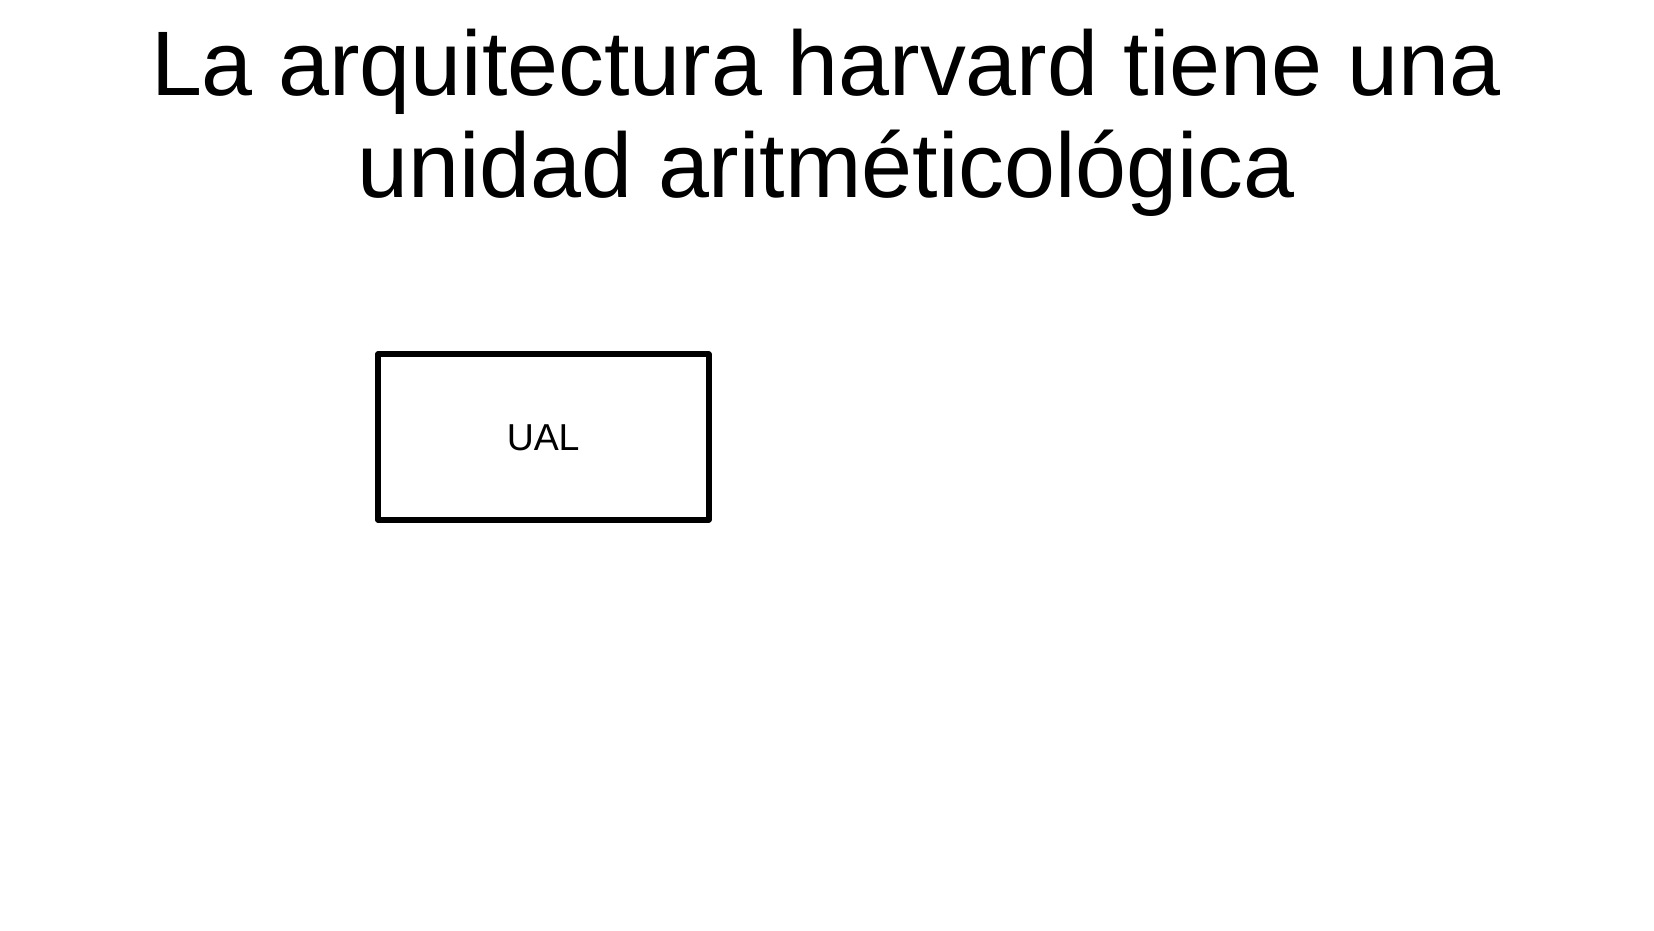

# La arquitectura harvard tiene una unidad aritméticológica
UAL